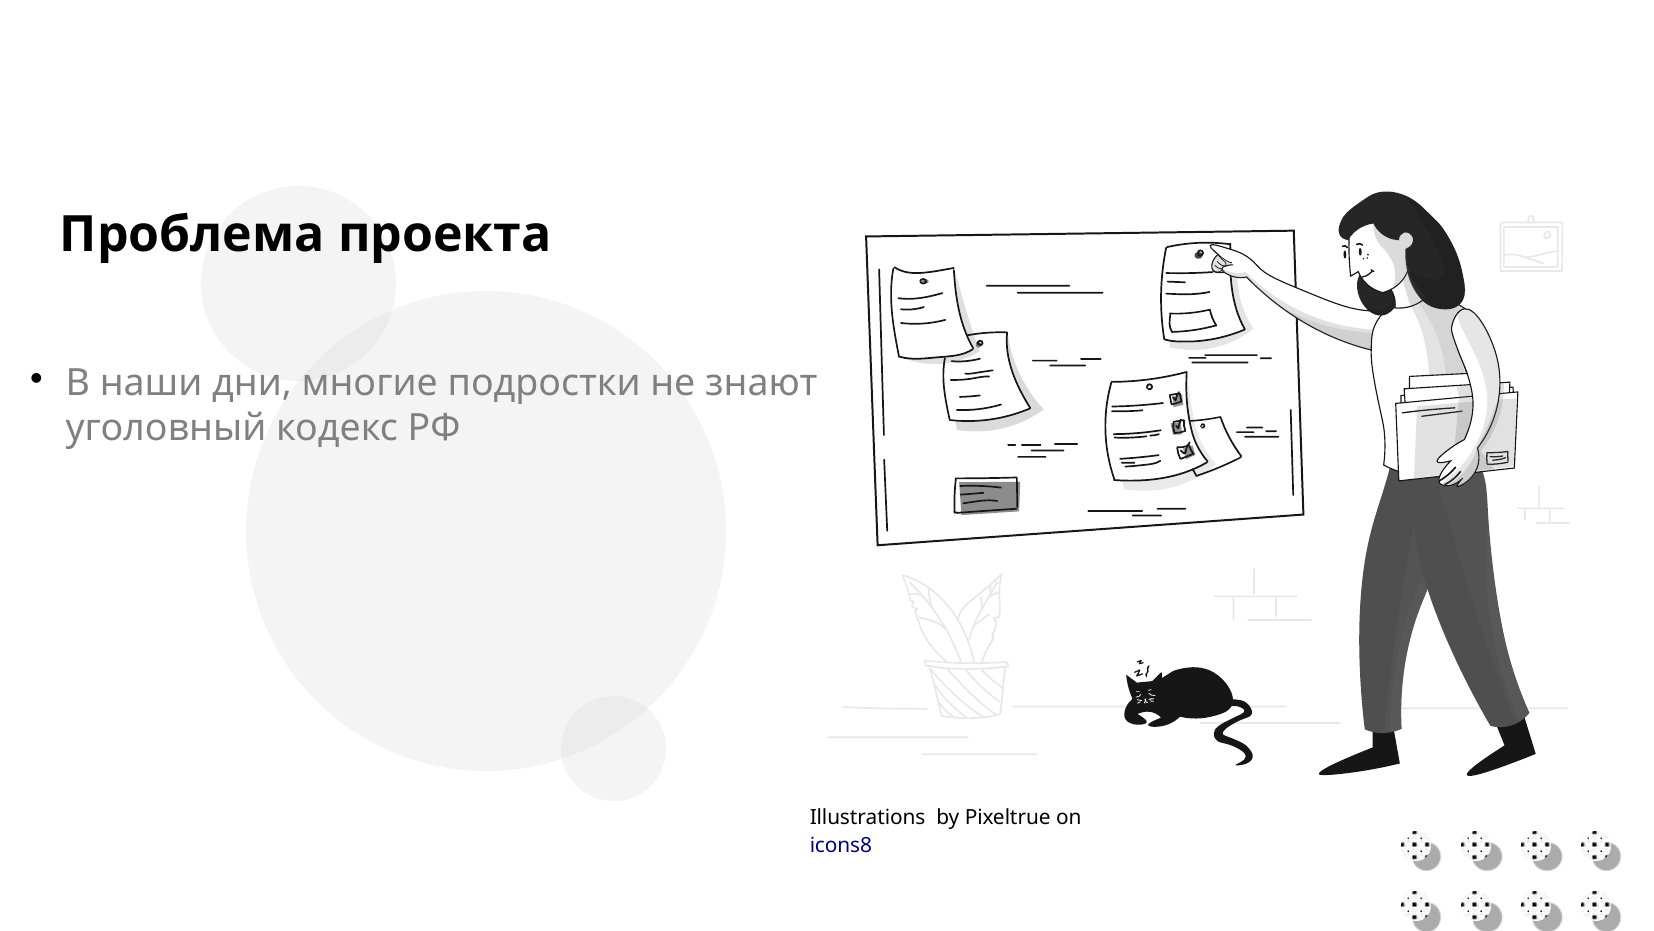

Проблема проекта
В наши дни, многие подростки не знают уголовный кодекс РФ